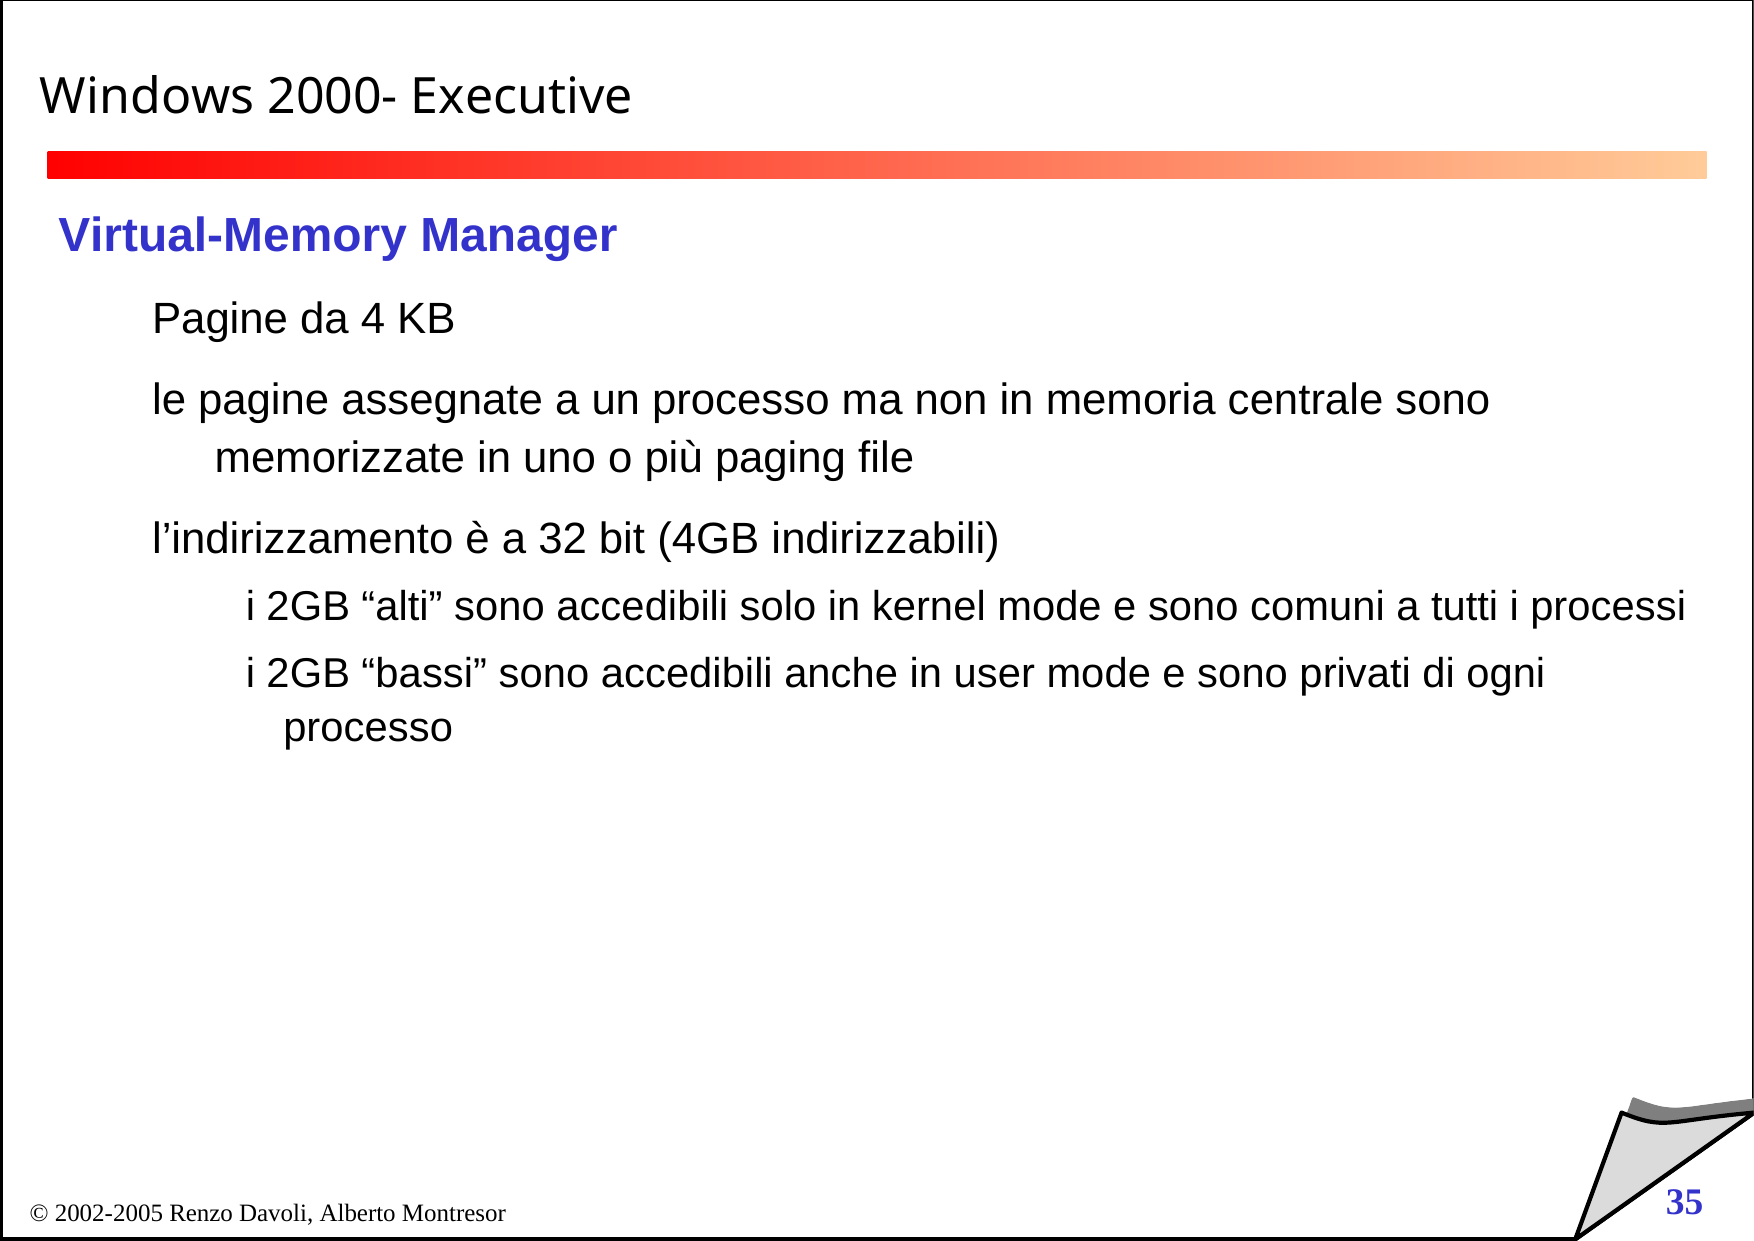

# Windows 2000- Executive
Virtual-Memory Manager
Pagine da 4 KB
le pagine assegnate a un processo ma non in memoria centrale sono memorizzate in uno o più paging file
l’indirizzamento è a 32 bit (4GB indirizzabili)
i 2GB “alti” sono accedibili solo in kernel mode e sono comuni a tutti i processi
i 2GB “bassi” sono accedibili anche in user mode e sono privati di ogni processo